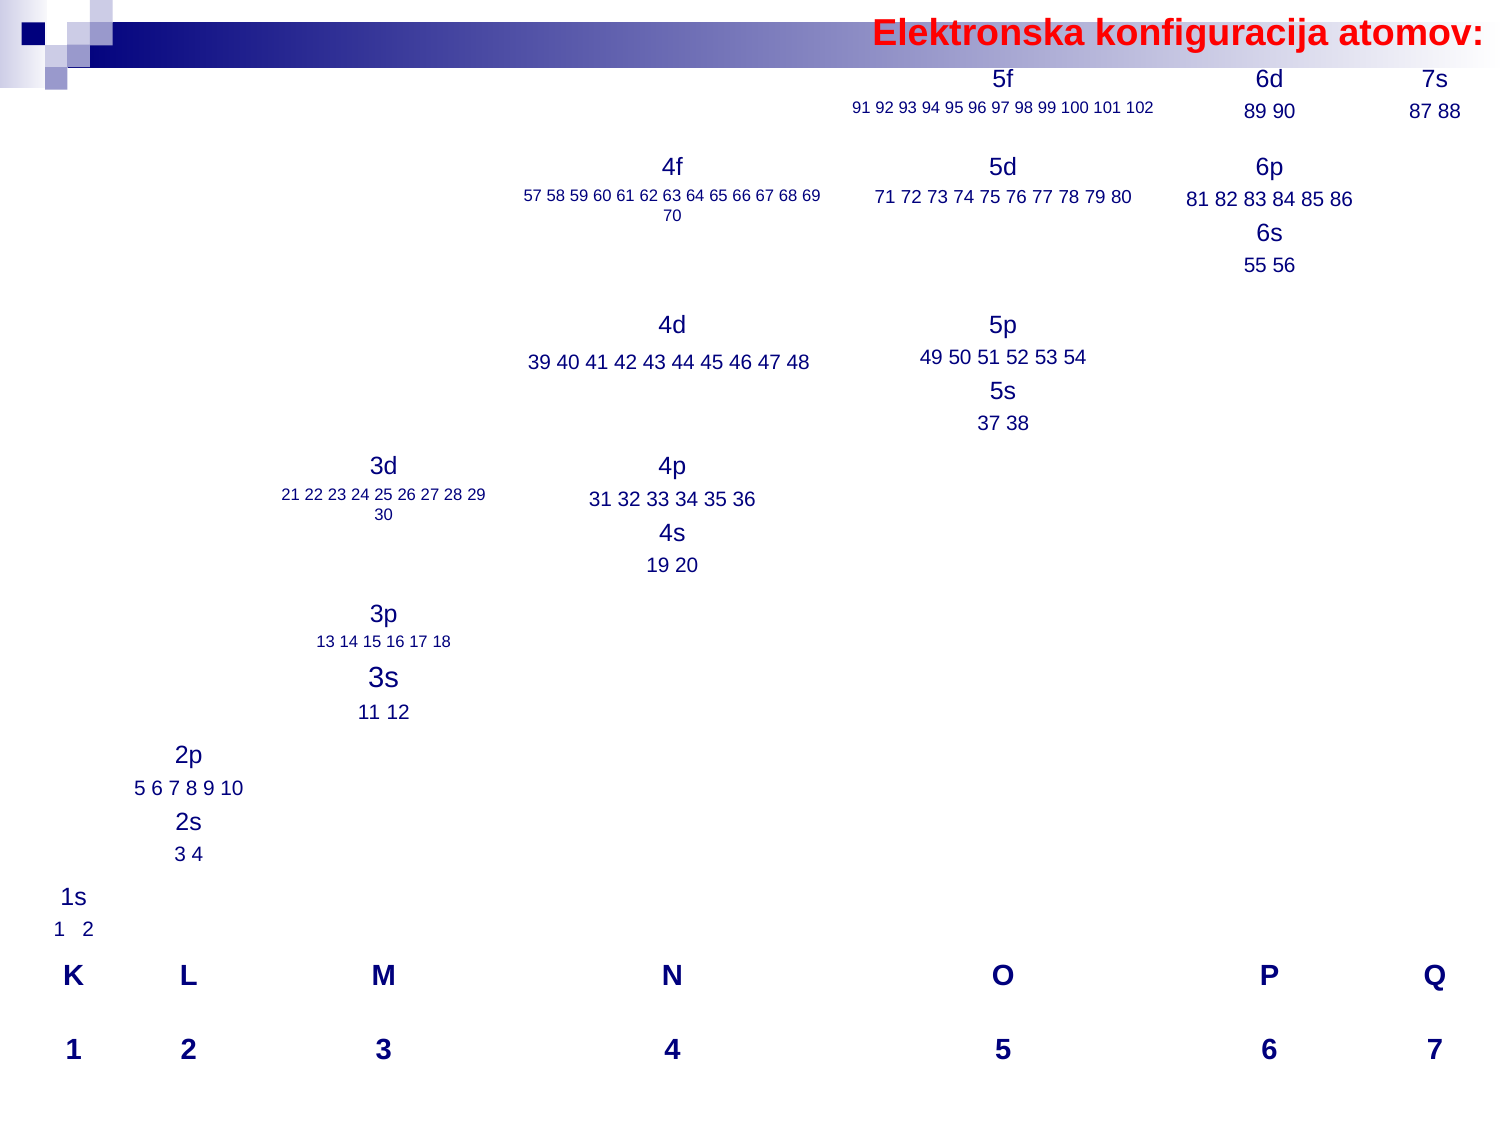

Elektronska konfiguracija atomov:
| | | | | 5f 91 92 93 94 95 96 97 98 99 100 101 102 | 6d 89 90 | 7s 87 88 |
| --- | --- | --- | --- | --- | --- | --- |
| | | | 4f 57 58 59 60 61 62 63 64 65 66 67 68 69 70 | 5d 71 72 73 74 75 76 77 78 79 80 | 6p 81 82 83 84 85 86 6s 55 56 | |
| | | | 4d 39 40 41 42 43 44 45 46 47 48 | 5p 49 50 51 52 53 54 5s 37 38 | | |
| | | 3d 21 22 23 24 25 26 27 28 29 30 | 4p 31 32 33 34 35 36 4s 19 20 | | | |
| | | 3p 13 14 15 16 17 18 3s 11 12 | | | | |
| | 2p 5 6 7 8 9 10 2s 3 4 | | | | | |
| 1s 1 2 | | | | | | |
| K | L | M | N | O | P | Q |
| 1 | 2 | 3 | 4 | 5 | 6 | 7 |